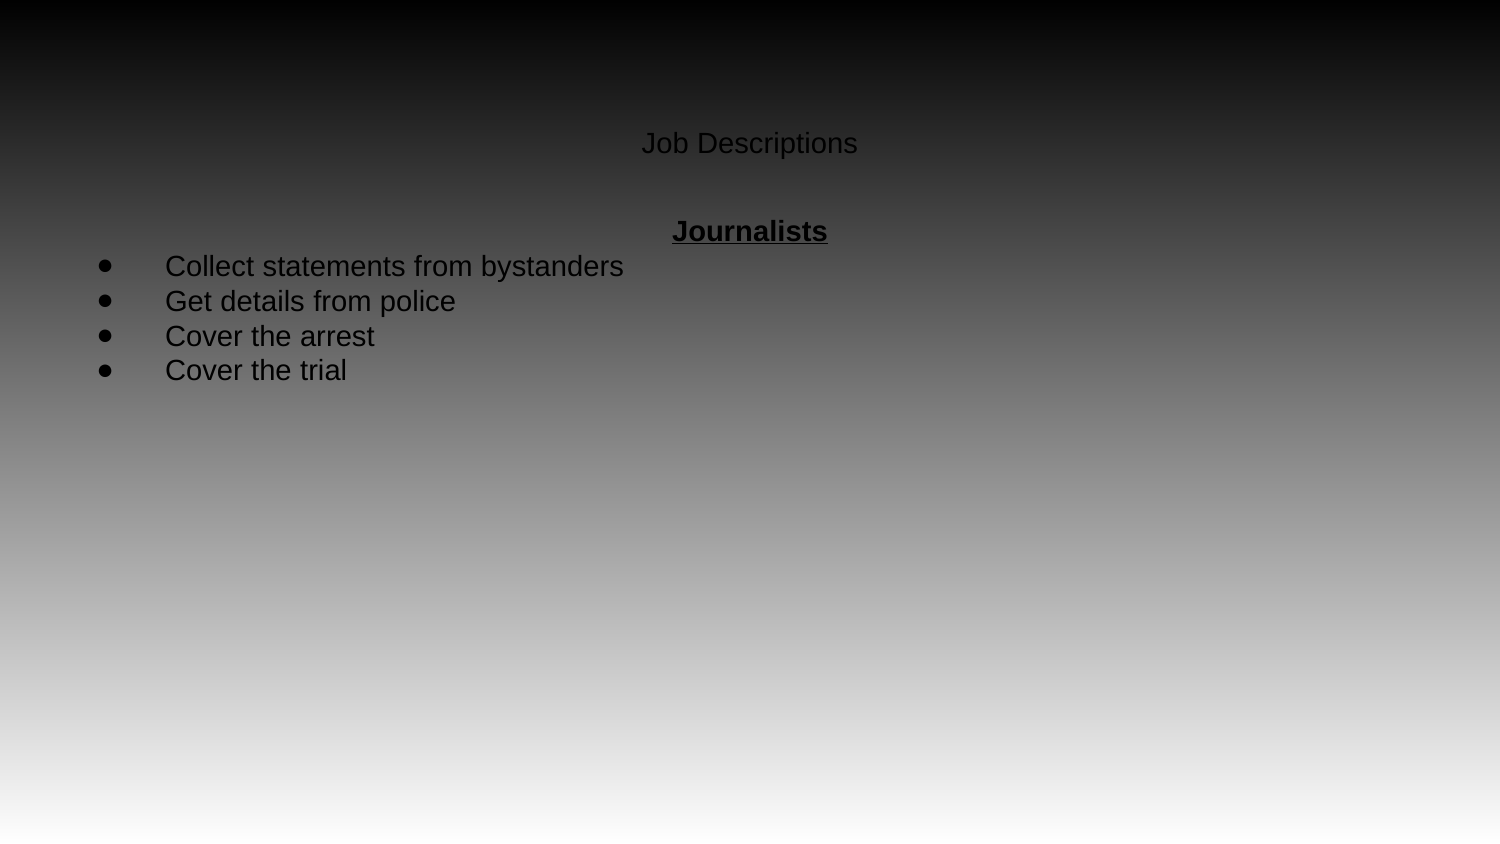

# Job Descriptions
Journalists
Collect statements from bystanders
Get details from police
Cover the arrest
Cover the trial